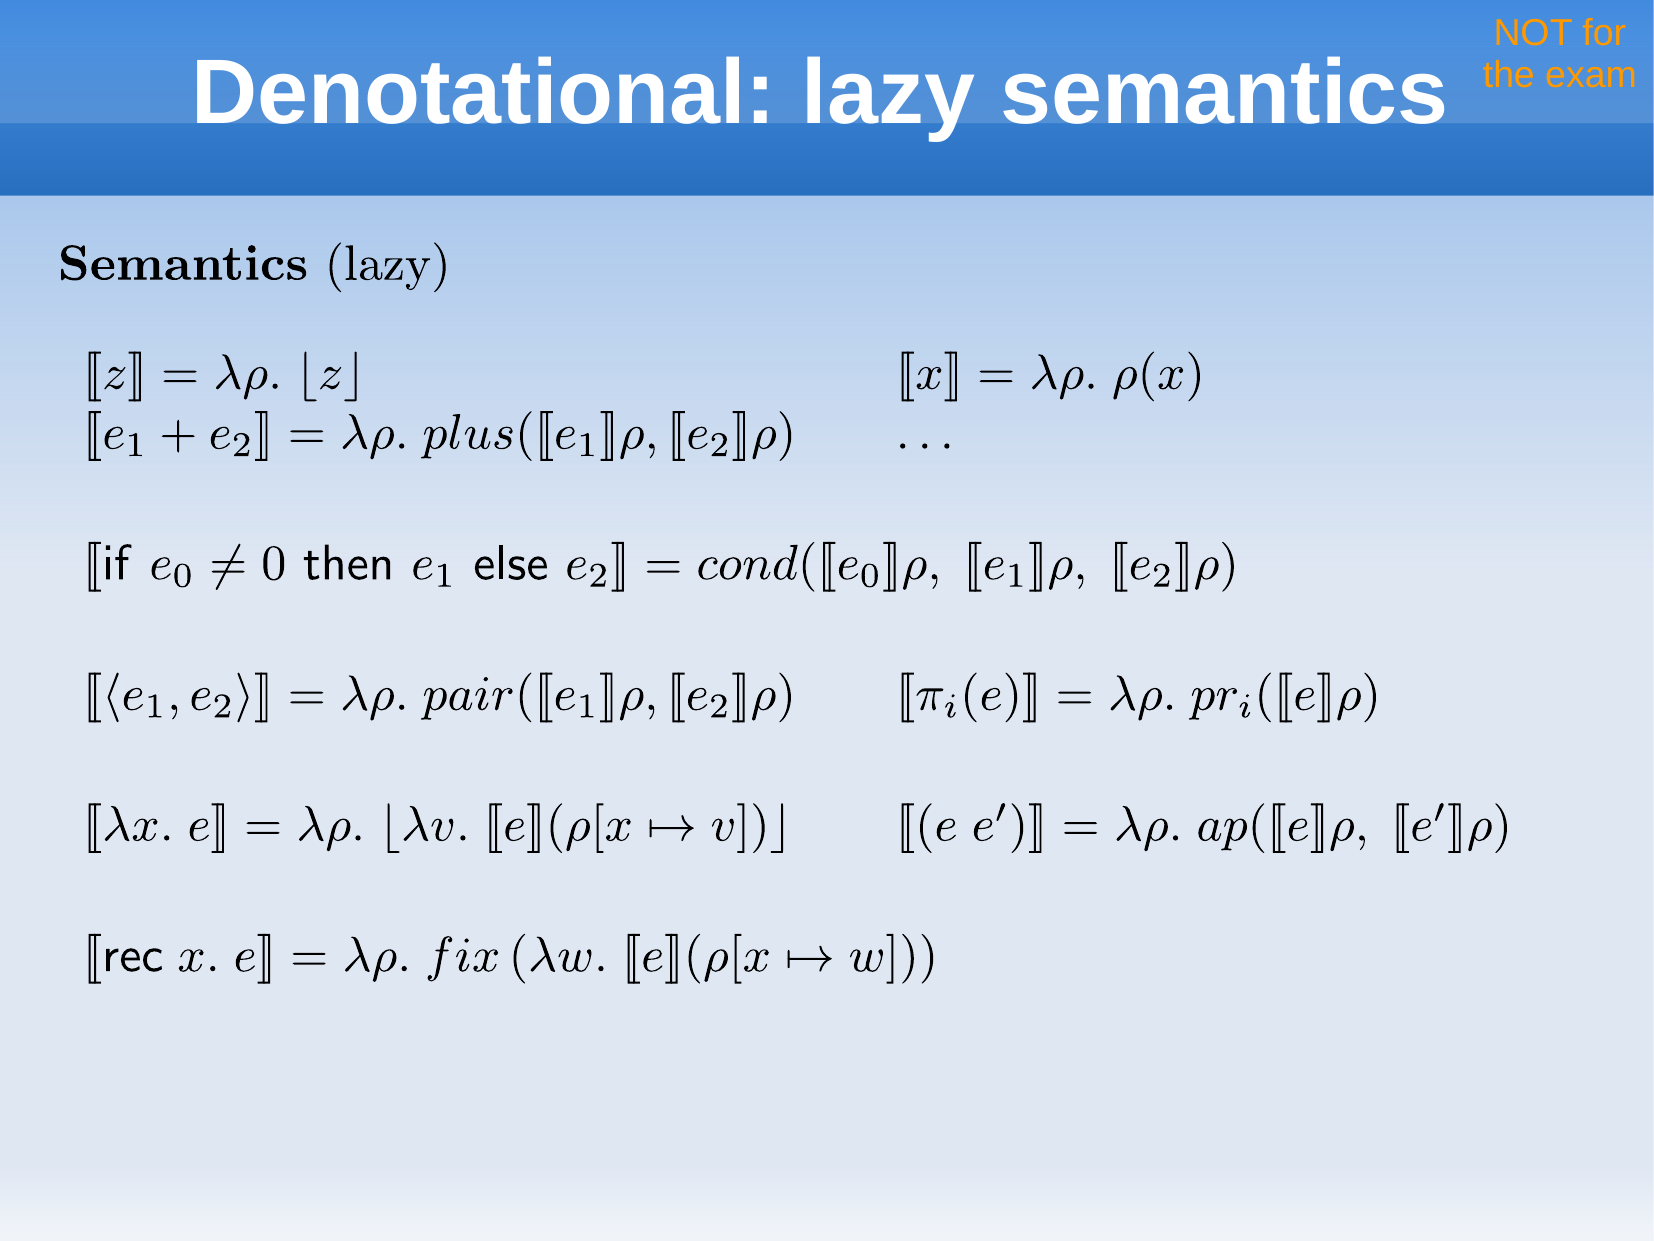

# Denotational: lazy semantics
NOT for
the exam